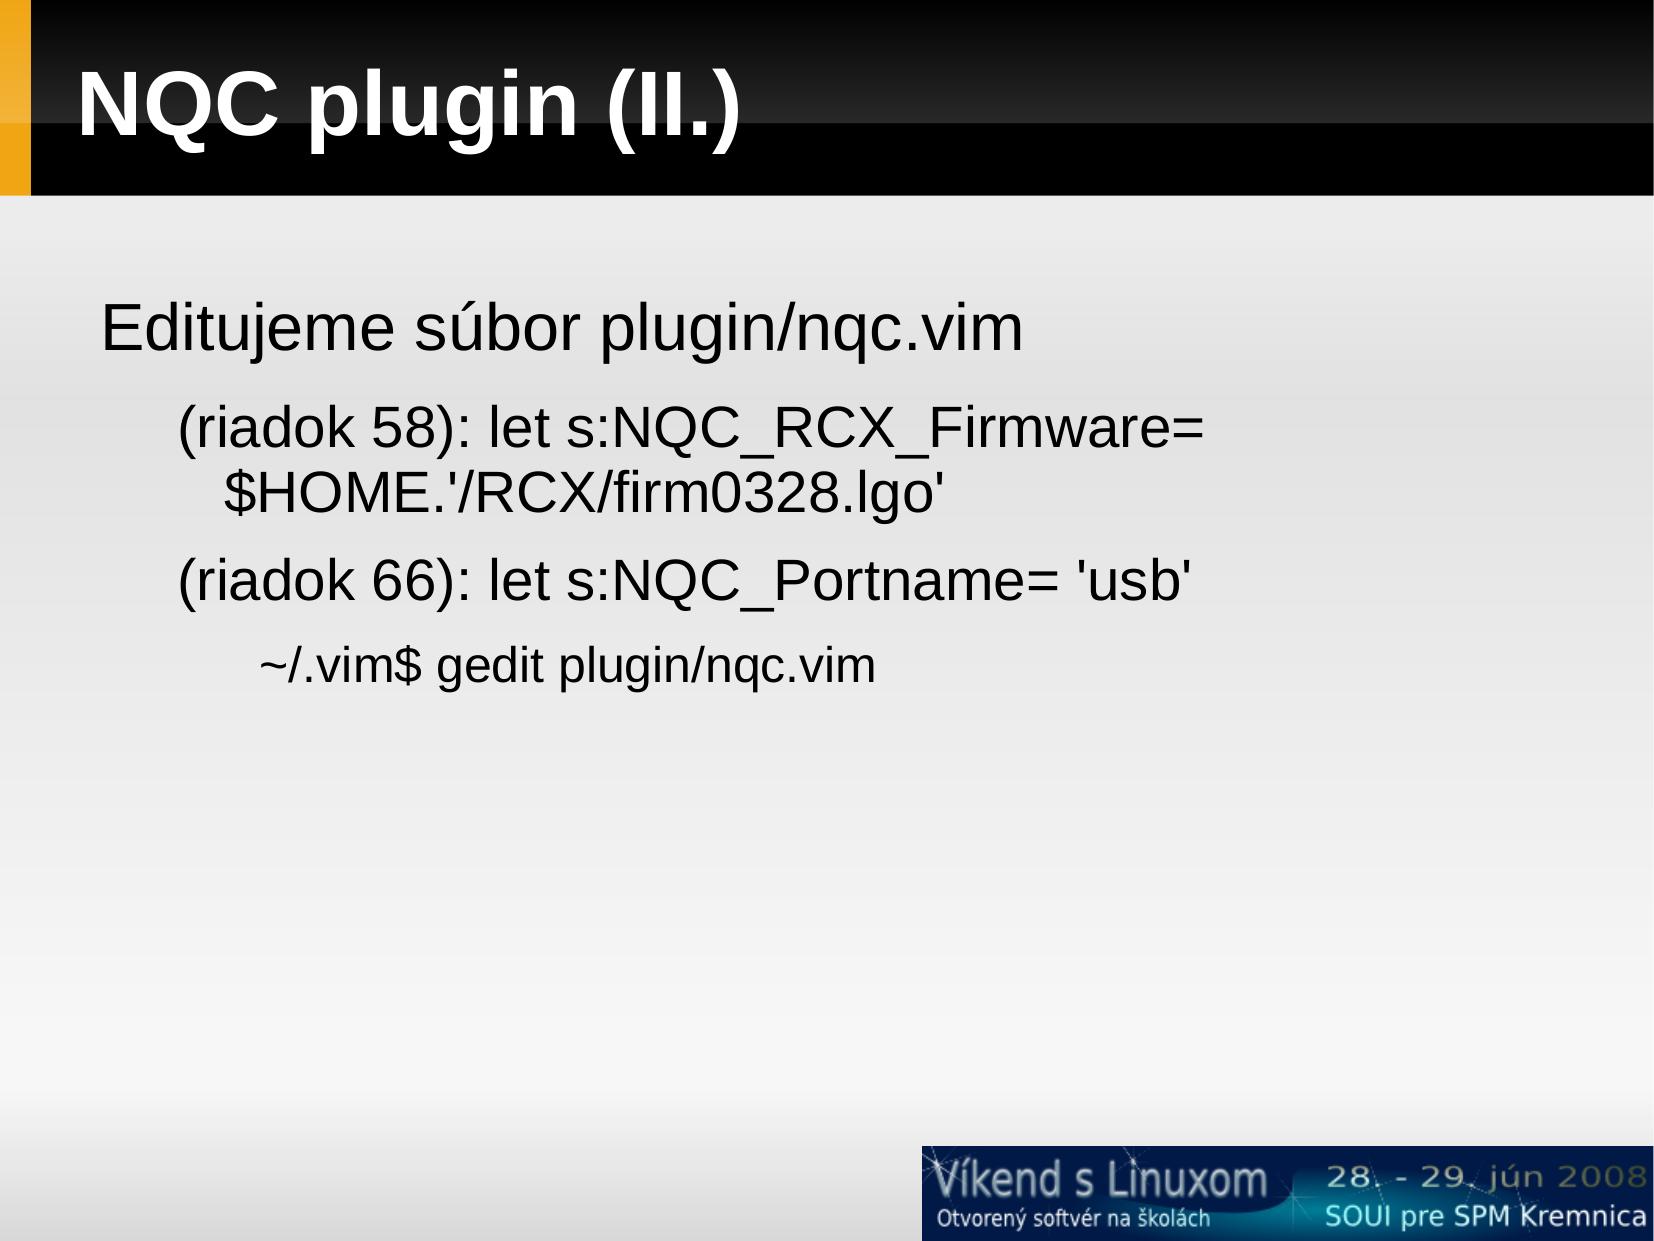

# NQC plugin (II.)
Editujeme súbor plugin/nqc.vim
(riadok 58): let s:NQC_RCX_Firmware= $HOME.'/RCX/firm0328.lgo'
(riadok 66): let s:NQC_Portname= 'usb'
~/.vim$ gedit plugin/nqc.vim